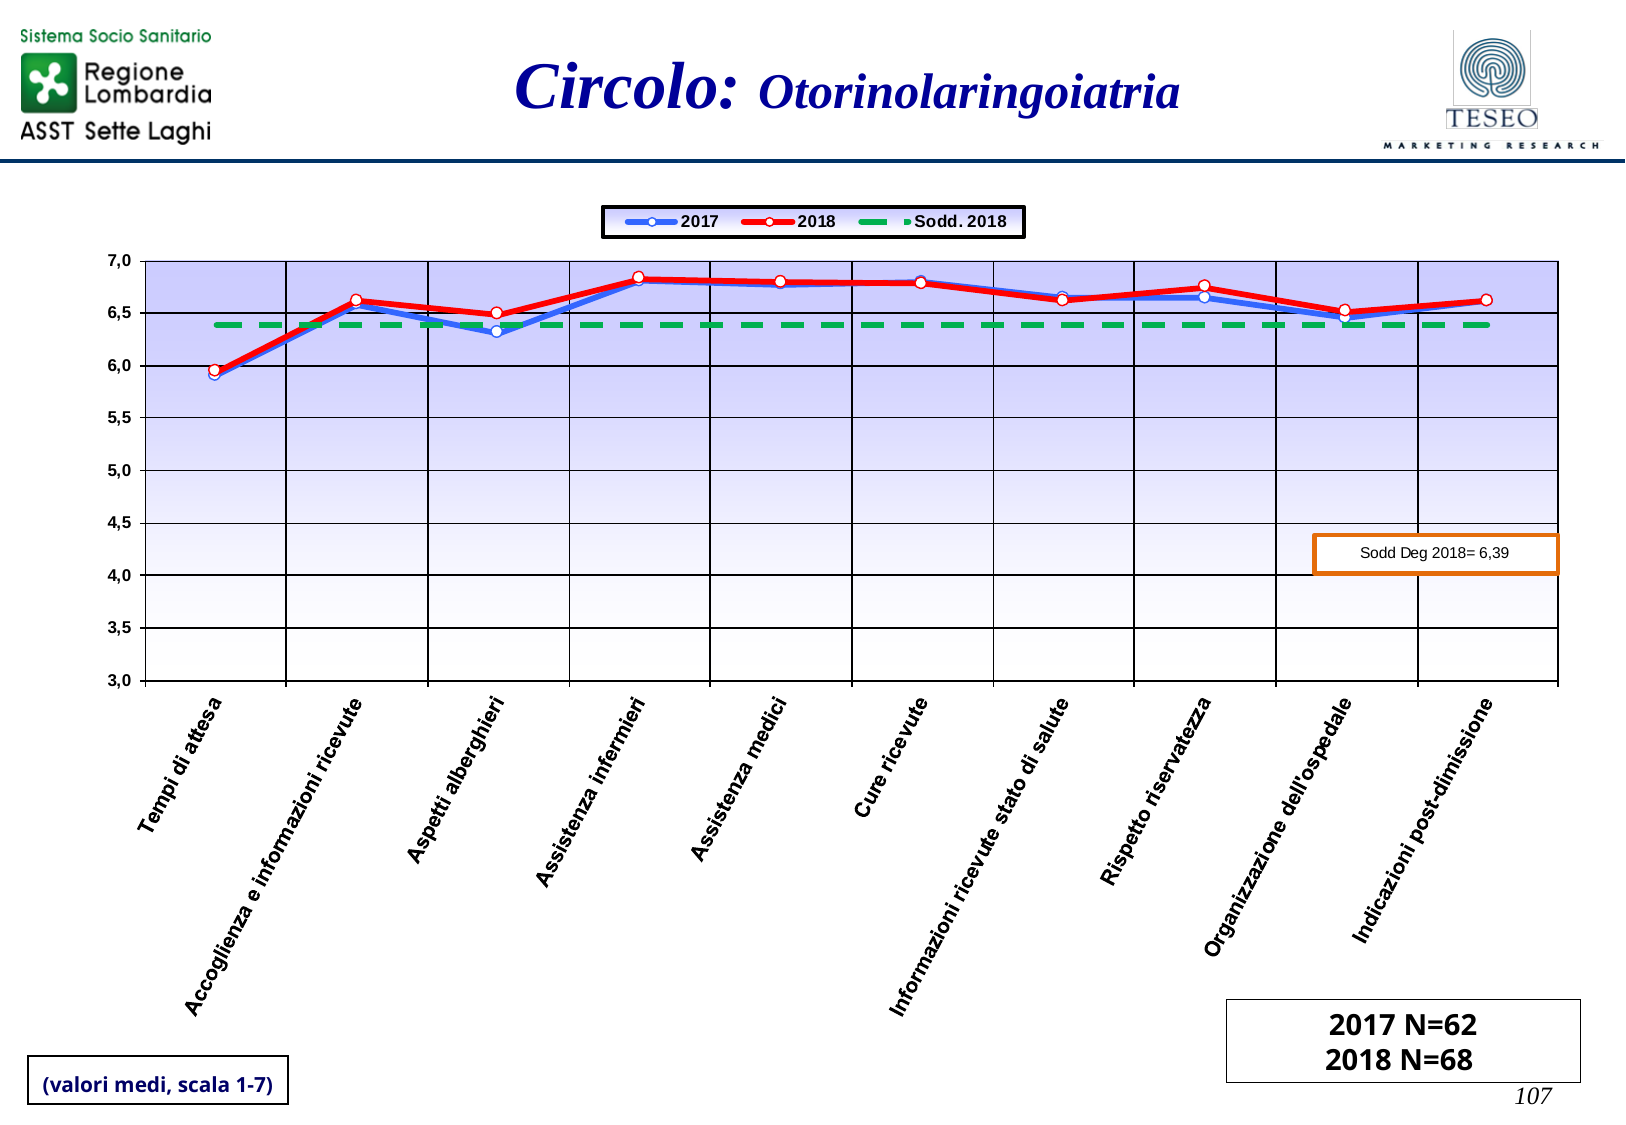

Circolo: Otorinolaringoiatria
2017 N=62
2018 N=68
(valori medi, scala 1-7)